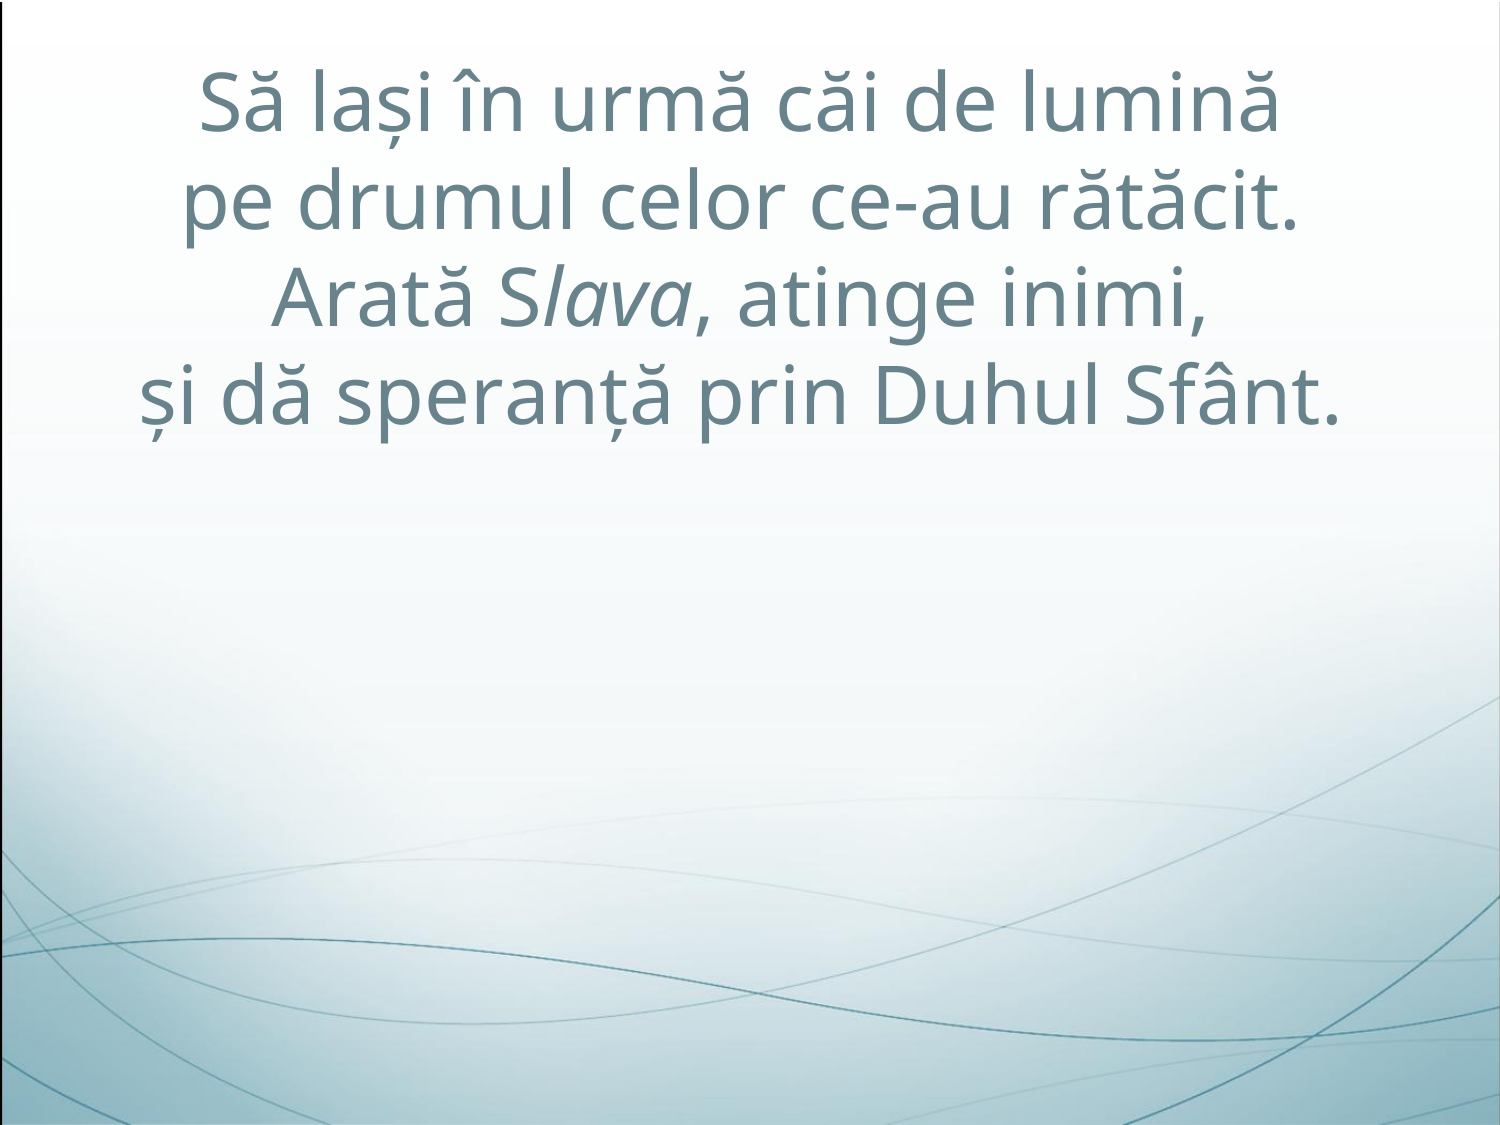

Să laşi în urmă căi de lumină
pe drumul celor ce-au rătăcit.
Arată Slava, atinge inimi,
şi dă speranţă prin Duhul Sfânt.